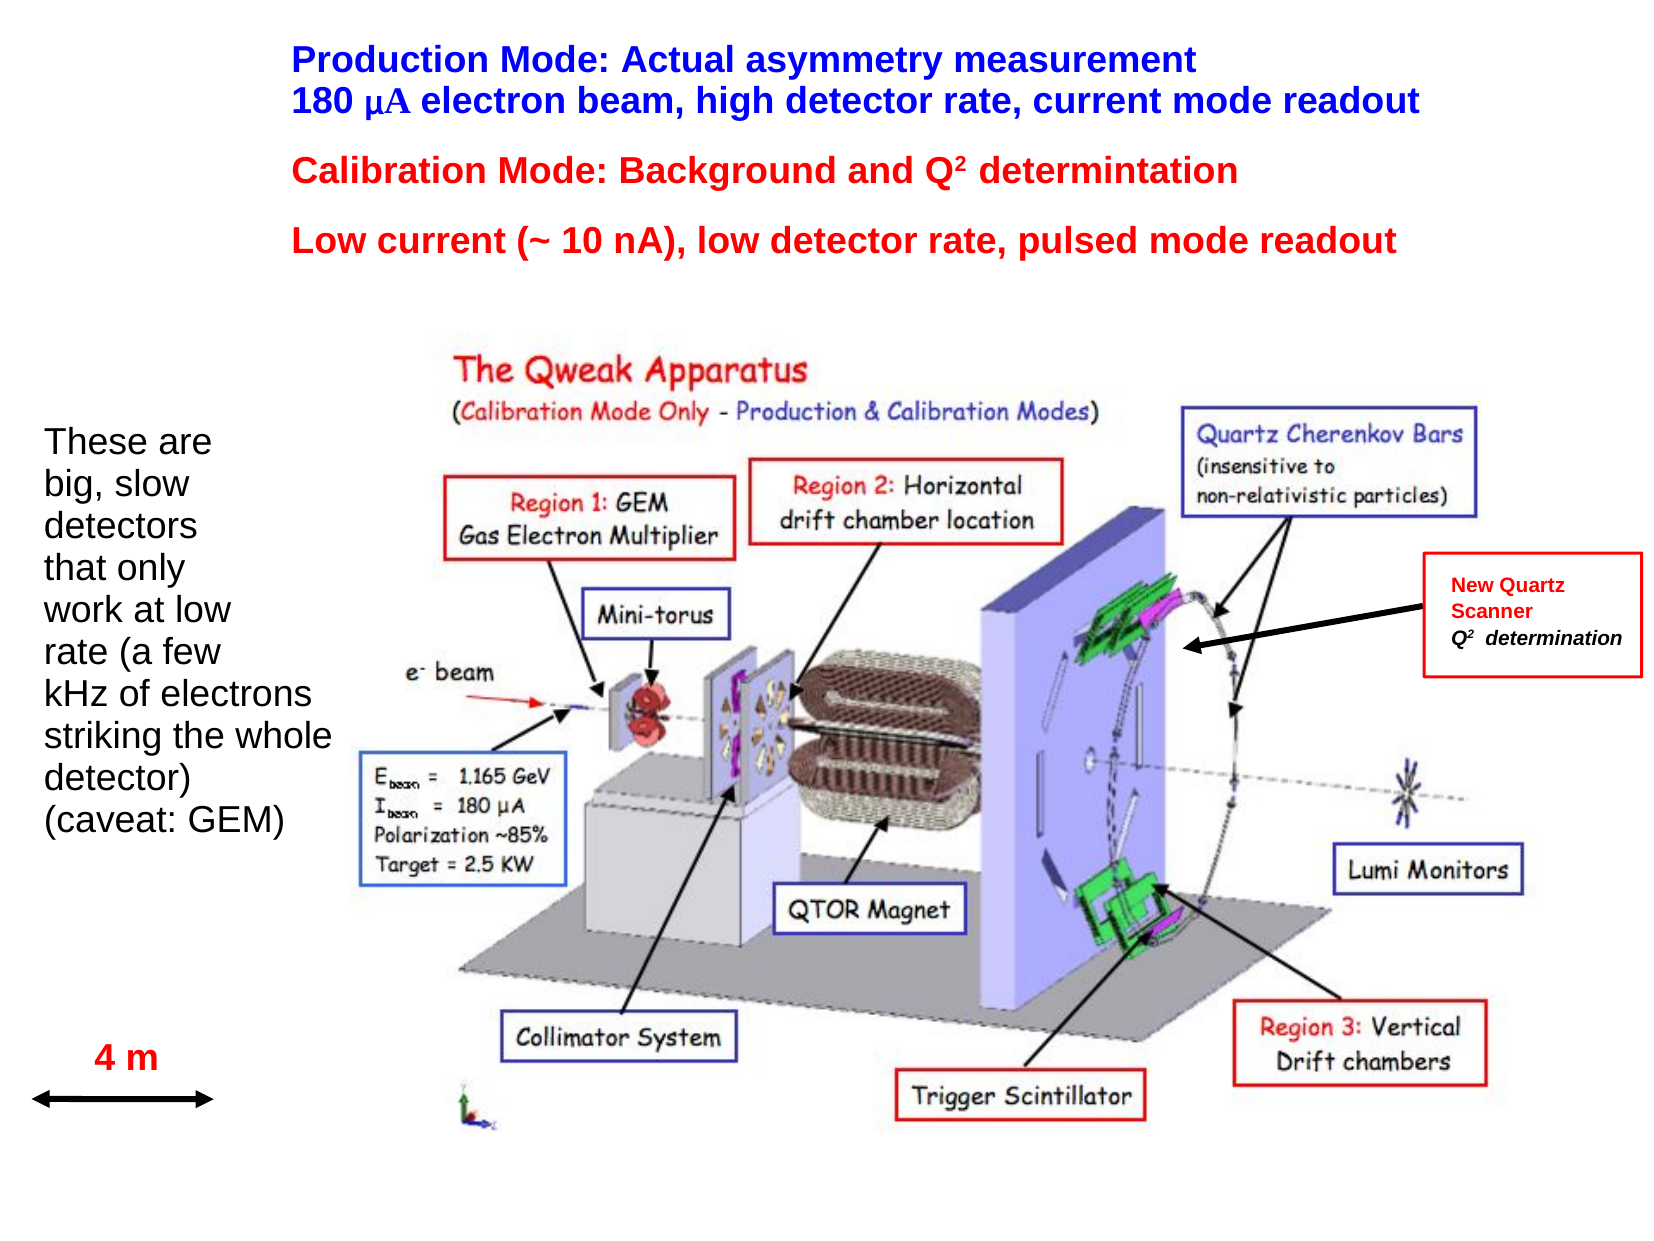

Production Mode: Actual asymmetry measurement
180 A electron beam, high detector rate, current mode readout
Calibration Mode: Background and Q2 determintation
Low current (~ 10 nA), low detector rate, pulsed mode readout
These are
big, slow
detectors
that only
work at low
rate (a few
kHz of electrons
striking the whole
detector)
(caveat: GEM)
New Quartz
Scanner
Q2 determination
4 m